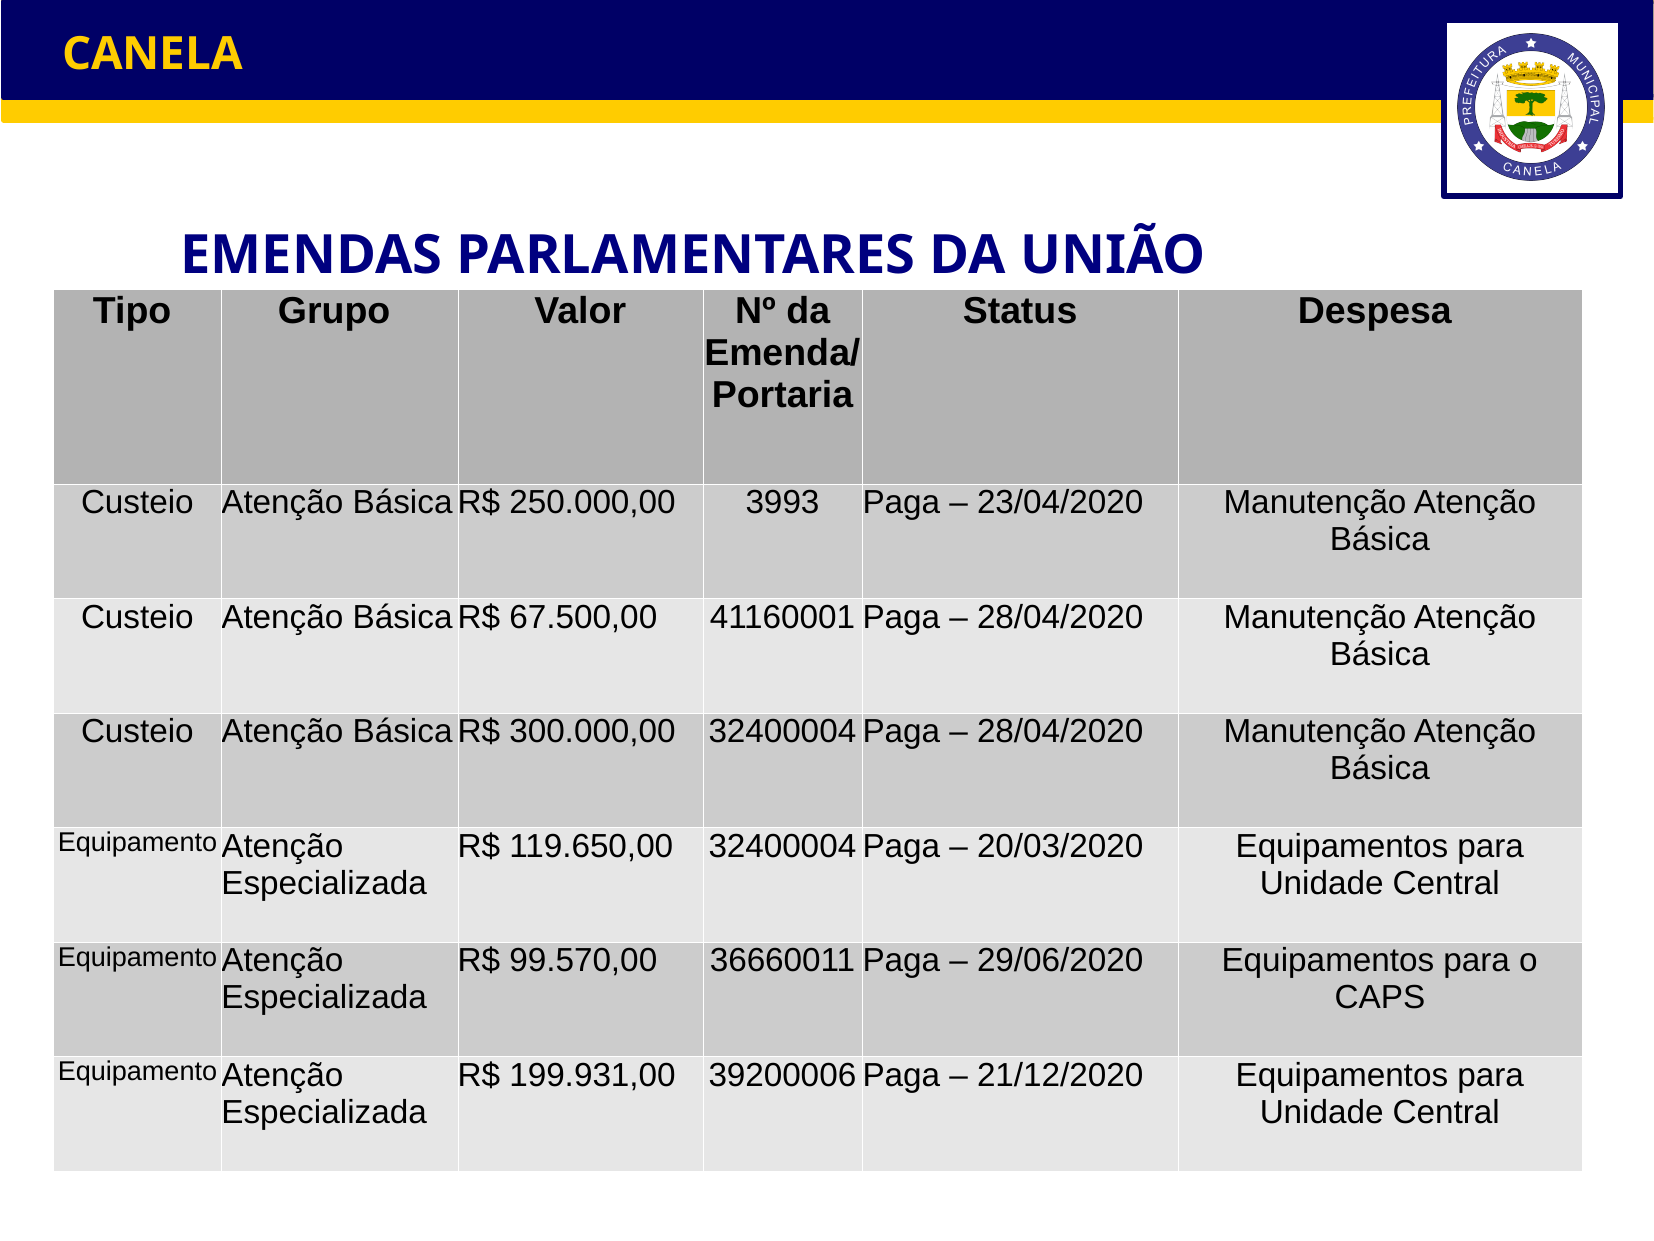

CANELA
CANELA
EMENDAS PARLAMENTARES DA UNIÃO
| Tipo | Grupo | Valor | Nº da Emenda/Portaria | Status | Despesa |
| --- | --- | --- | --- | --- | --- |
| Custeio | Atenção Básica | R$ 250.000,00 | 3993 | Paga – 23/04/2020 | Manutenção Atenção Básica |
| Custeio | Atenção Básica | R$ 67.500,00 | 41160001 | Paga – 28/04/2020 | Manutenção Atenção Básica |
| Custeio | Atenção Básica | R$ 300.000,00 | 32400004 | Paga – 28/04/2020 | Manutenção Atenção Básica |
| Equipamento | Atenção Especializada | R$ 119.650,00 | 32400004 | Paga – 20/03/2020 | Equipamentos para Unidade Central |
| Equipamento | Atenção Especializada | R$ 99.570,00 | 36660011 | Paga – 29/06/2020 | Equipamentos para o CAPS |
| Equipamento | Atenção Especializada | R$ 199.931,00 | 39200006 | Paga – 21/12/2020 | Equipamentos para Unidade Central |